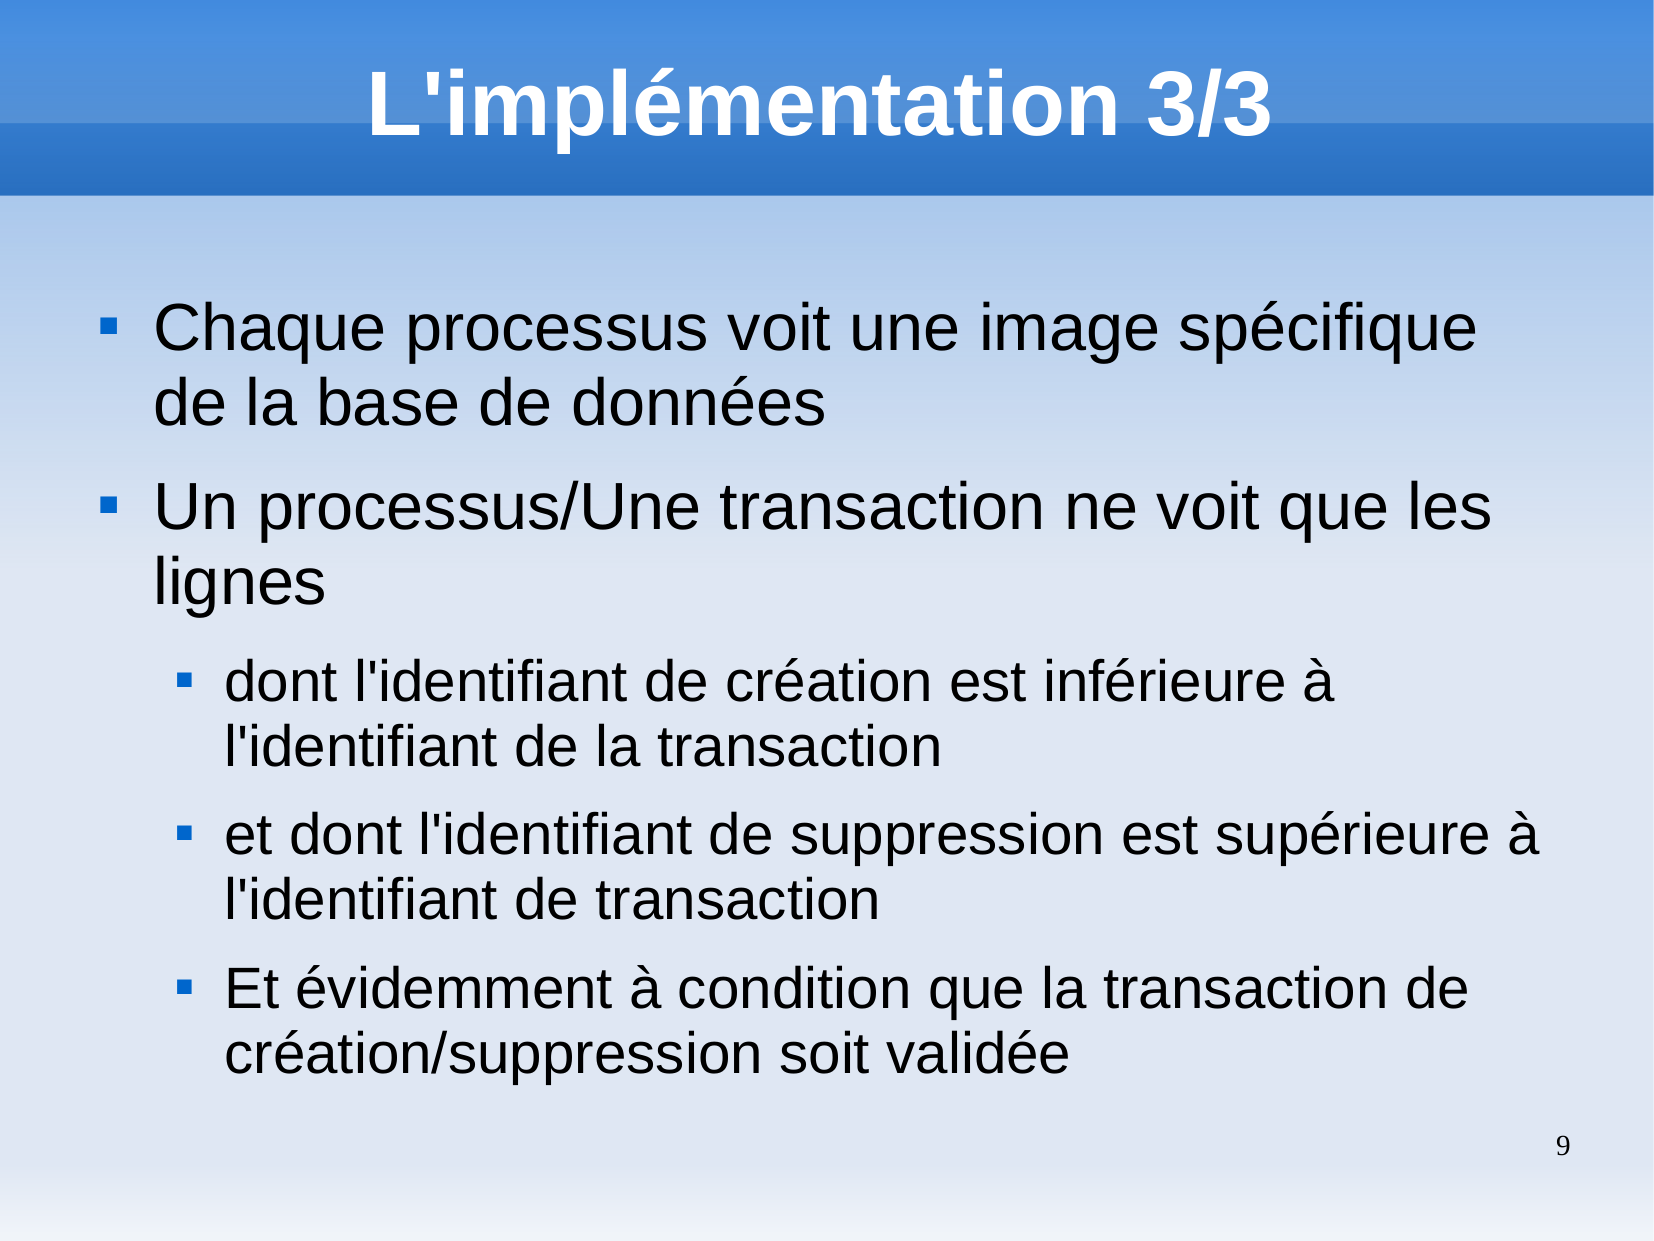

# L'implémentation 3/3
Chaque processus voit une image spécifique de la base de données
Un processus/Une transaction ne voit que les lignes
dont l'identifiant de création est inférieure à l'identifiant de la transaction
et dont l'identifiant de suppression est supérieure à l'identifiant de transaction
Et évidemment à condition que la transaction de création/suppression soit validée
9